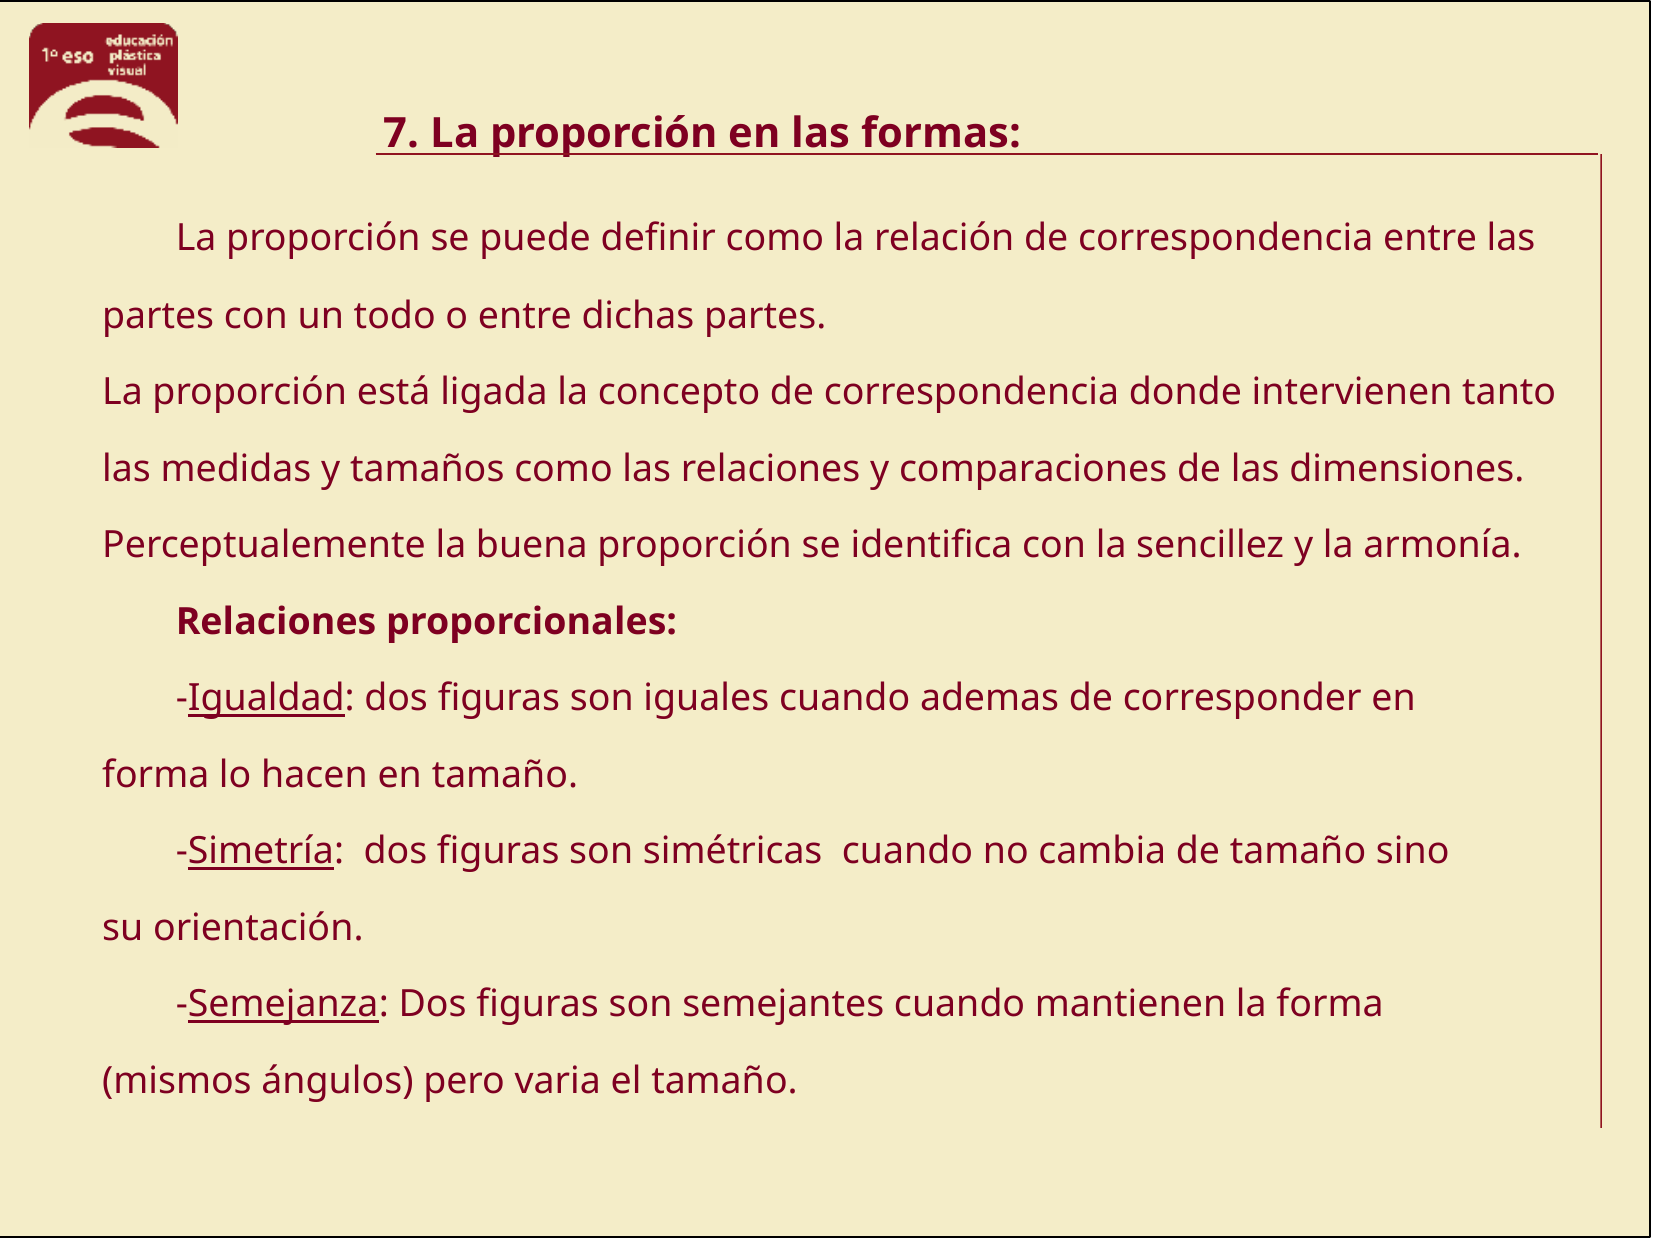

7. La proporción en las formas:
	La proporción se puede definir como la relación de correspondencia entre las partes con un todo o entre dichas partes.
La proporción está ligada la concepto de correspondencia donde intervienen tanto las medidas y tamaños como las relaciones y comparaciones de las dimensiones.
Perceptualemente la buena proporción se identifica con la sencillez y la armonía.
	Relaciones proporcionales:
	-Igualdad: dos figuras son iguales cuando ademas de corresponder en 		forma lo hacen en tamaño.
	-Simetría: dos figuras son simétricas cuando no cambia de tamaño sino 		su orientación.
	-Semejanza: Dos figuras son semejantes cuando mantienen la forma 			(mismos ángulos) pero varia el tamaño.
#